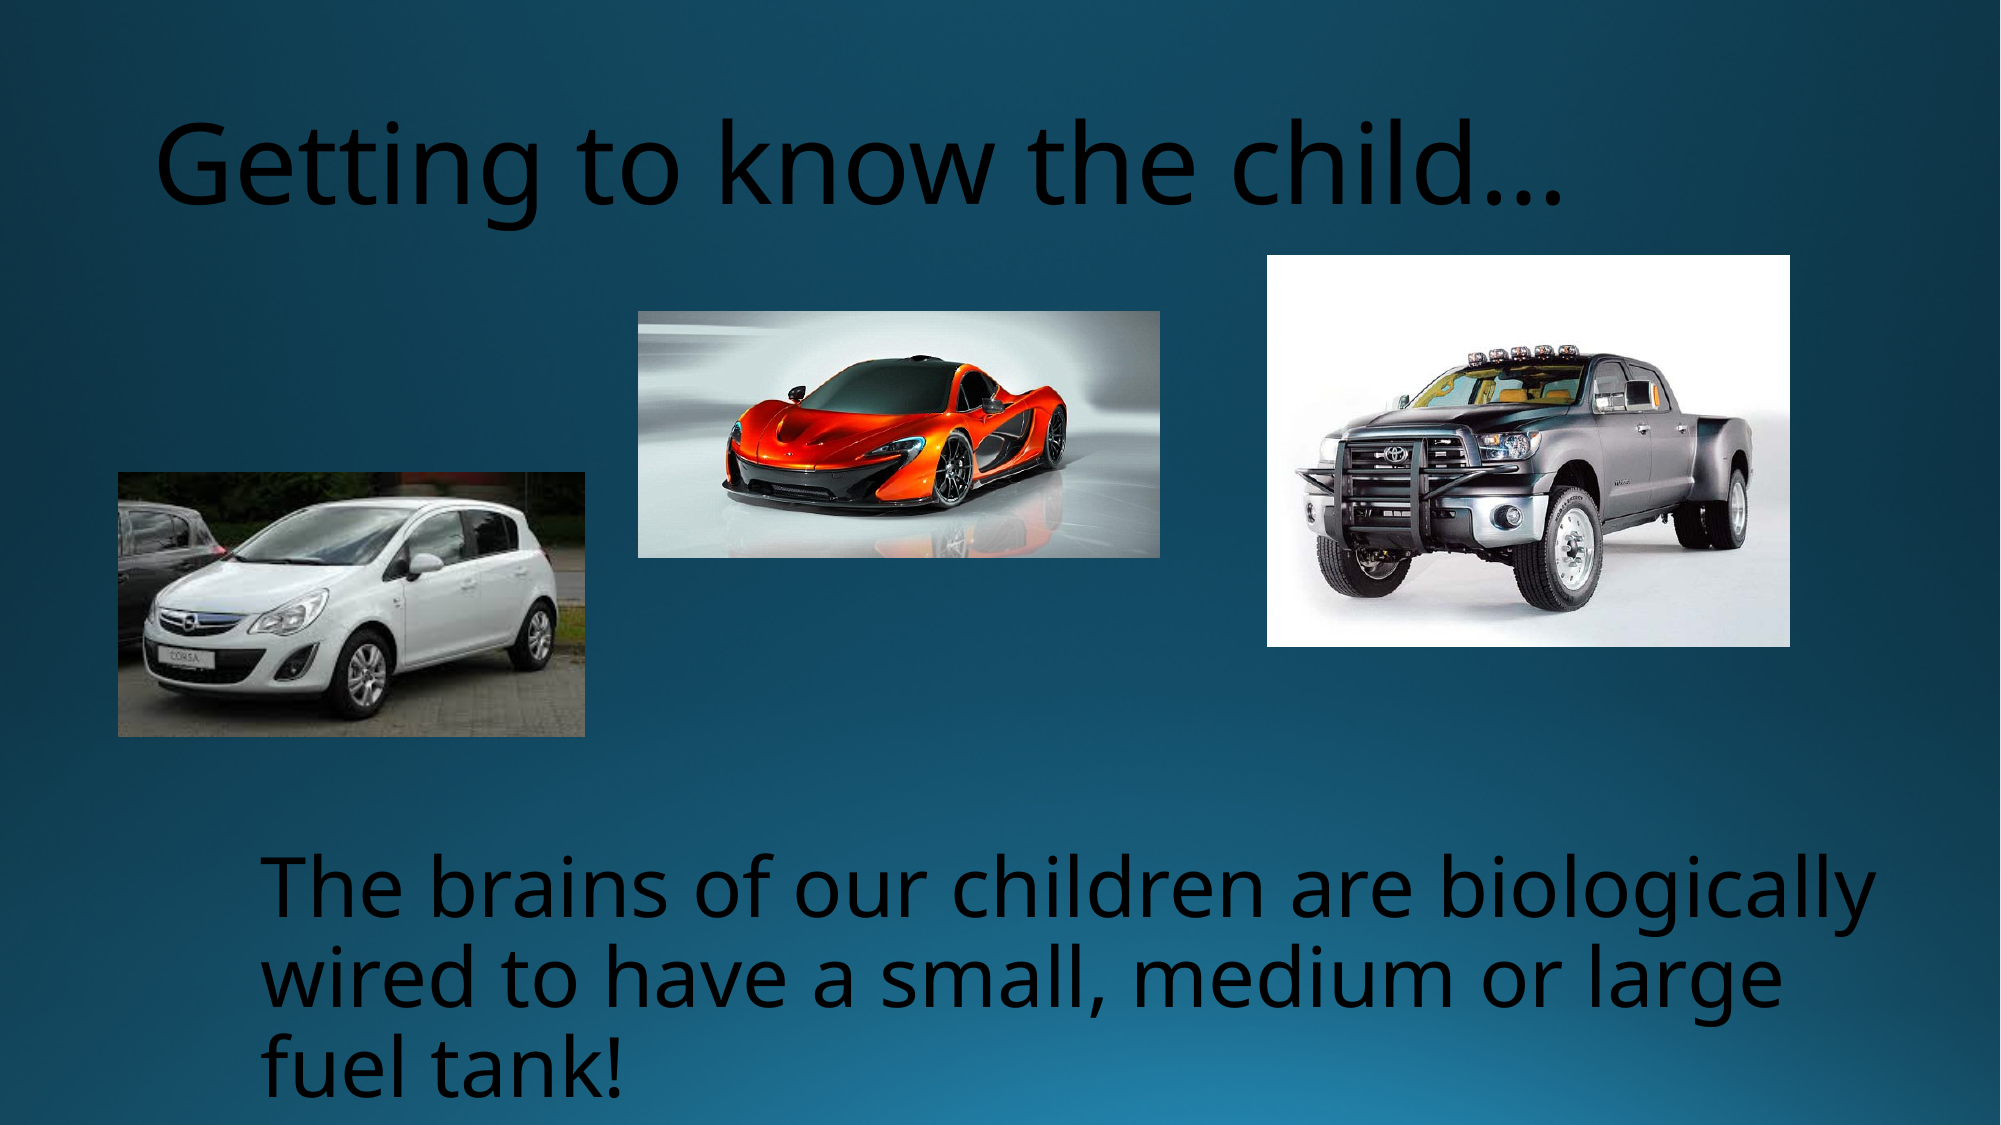

# Getting to know the child…
The brains of our children are biologically wired to have a small, medium or large fuel tank!